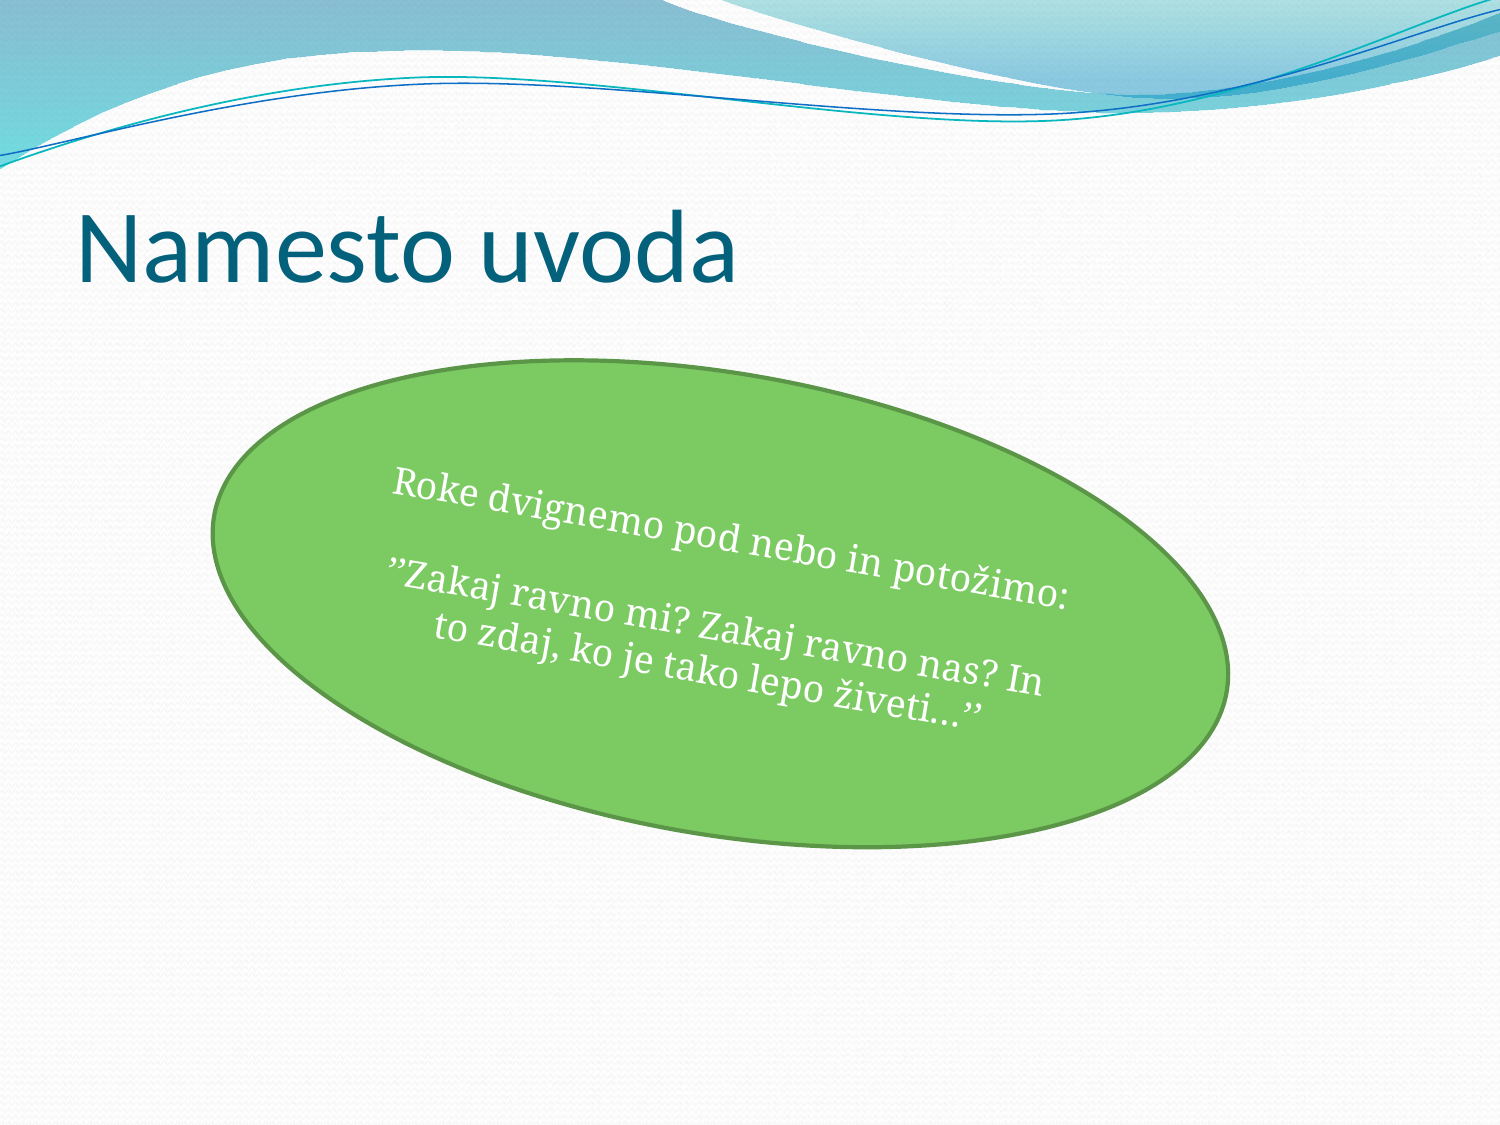

# Namesto uvoda
Roke dvignemo pod nebo in potožimo:
’’Zakaj ravno mi? Zakaj ravno nas? In to zdaj, ko je tako lepo živeti…’’